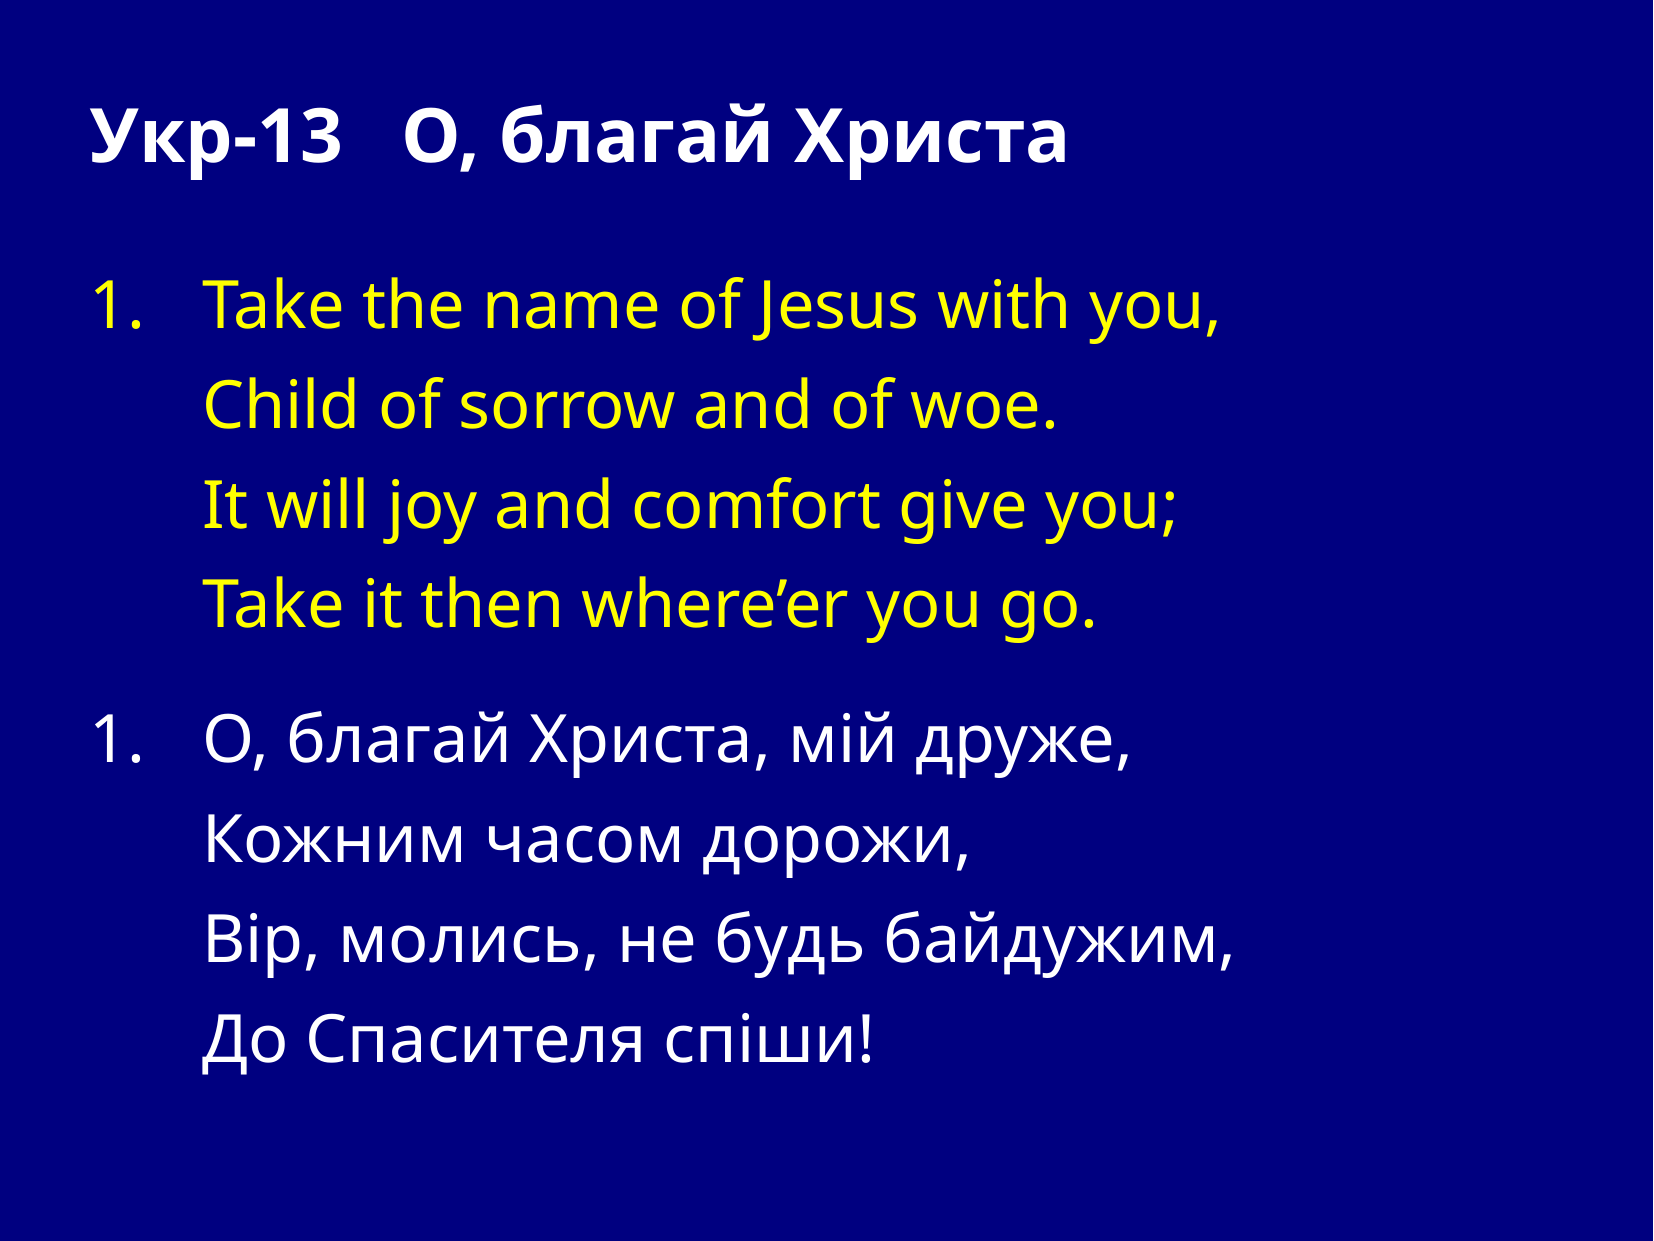

Укр-13 О, благай Христа
1.	Take the name of Jesus with you,
	Child of sorrow and of woe.
	It will joy and comfort give you;
	Take it then where’er you go.
1.	О, благай Христа, мій друже,
	Кожним часом дорожи,
	Вір, молись, не будь байдужим,
	До Спасителя спіши!